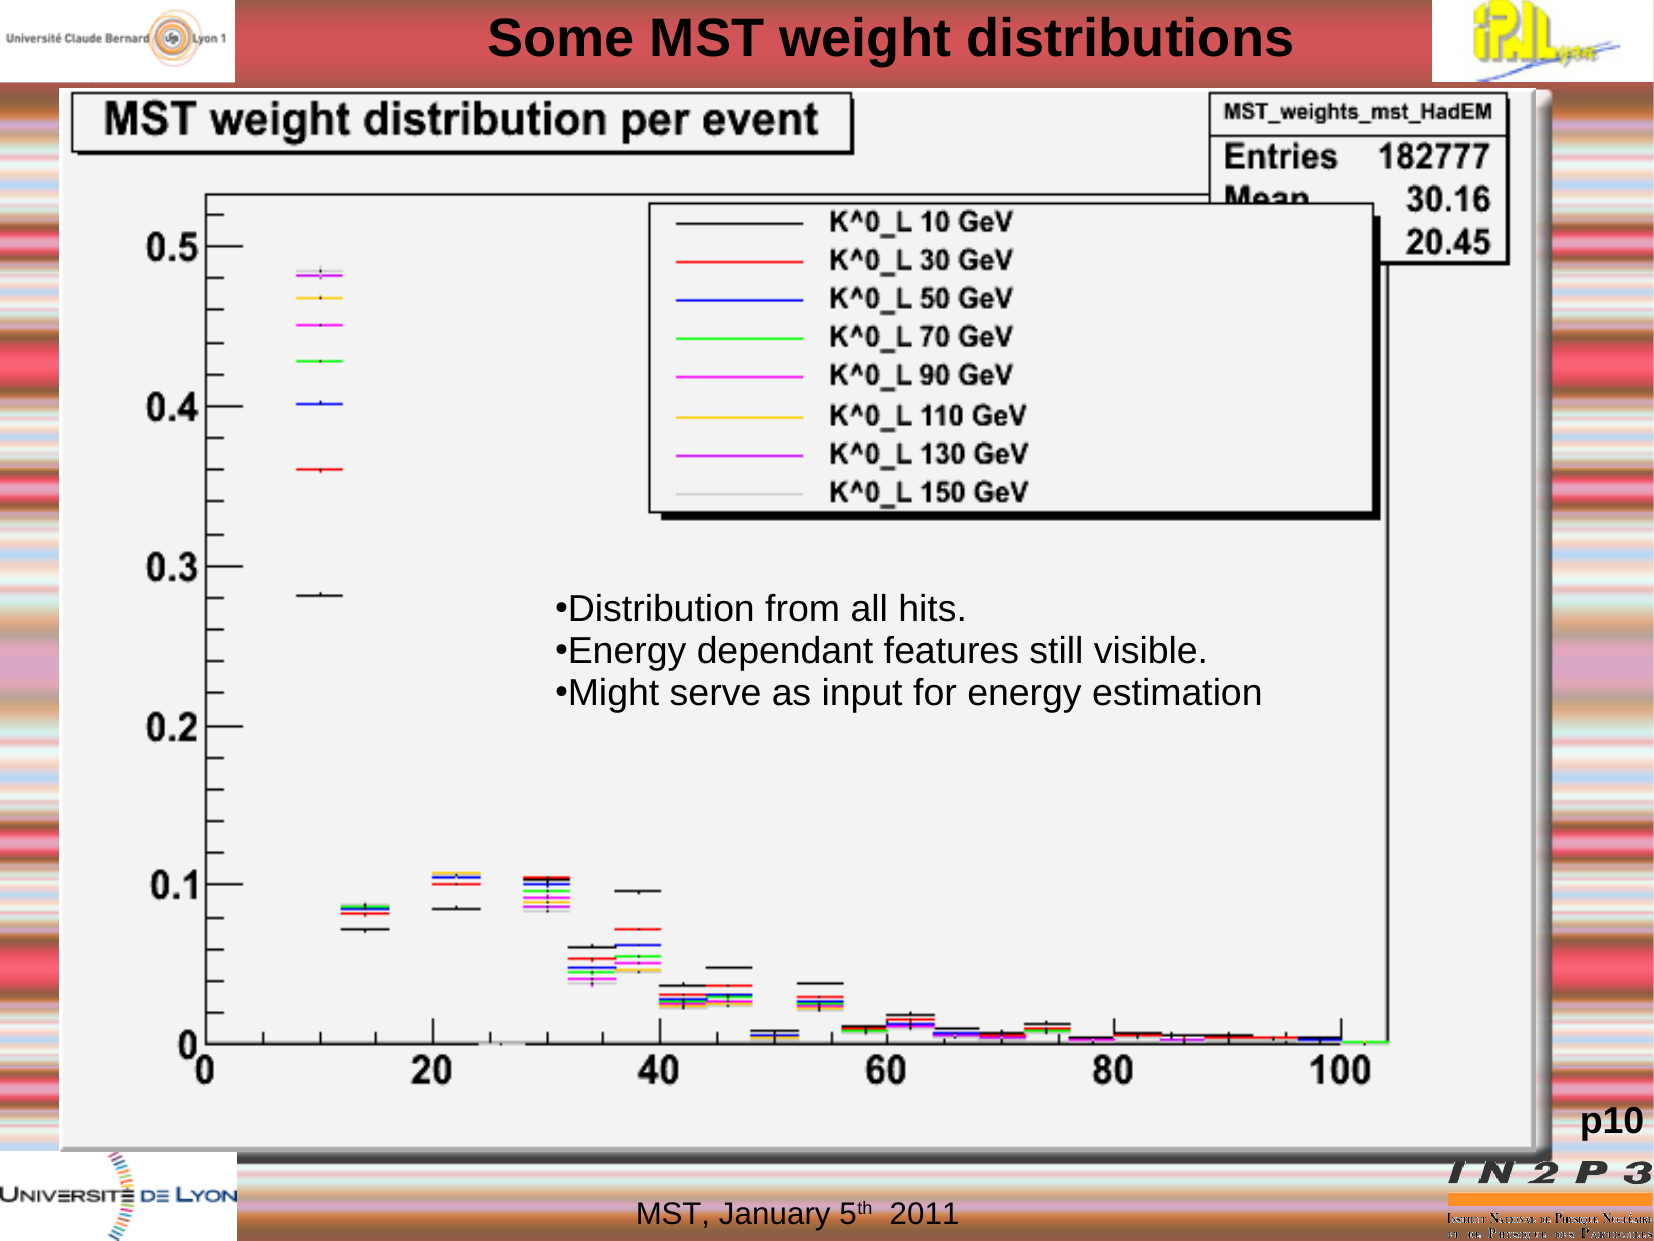

Some MST weight distributions
Distribution from all hits.
Energy dependant features still visible.
Might serve as input for energy estimation